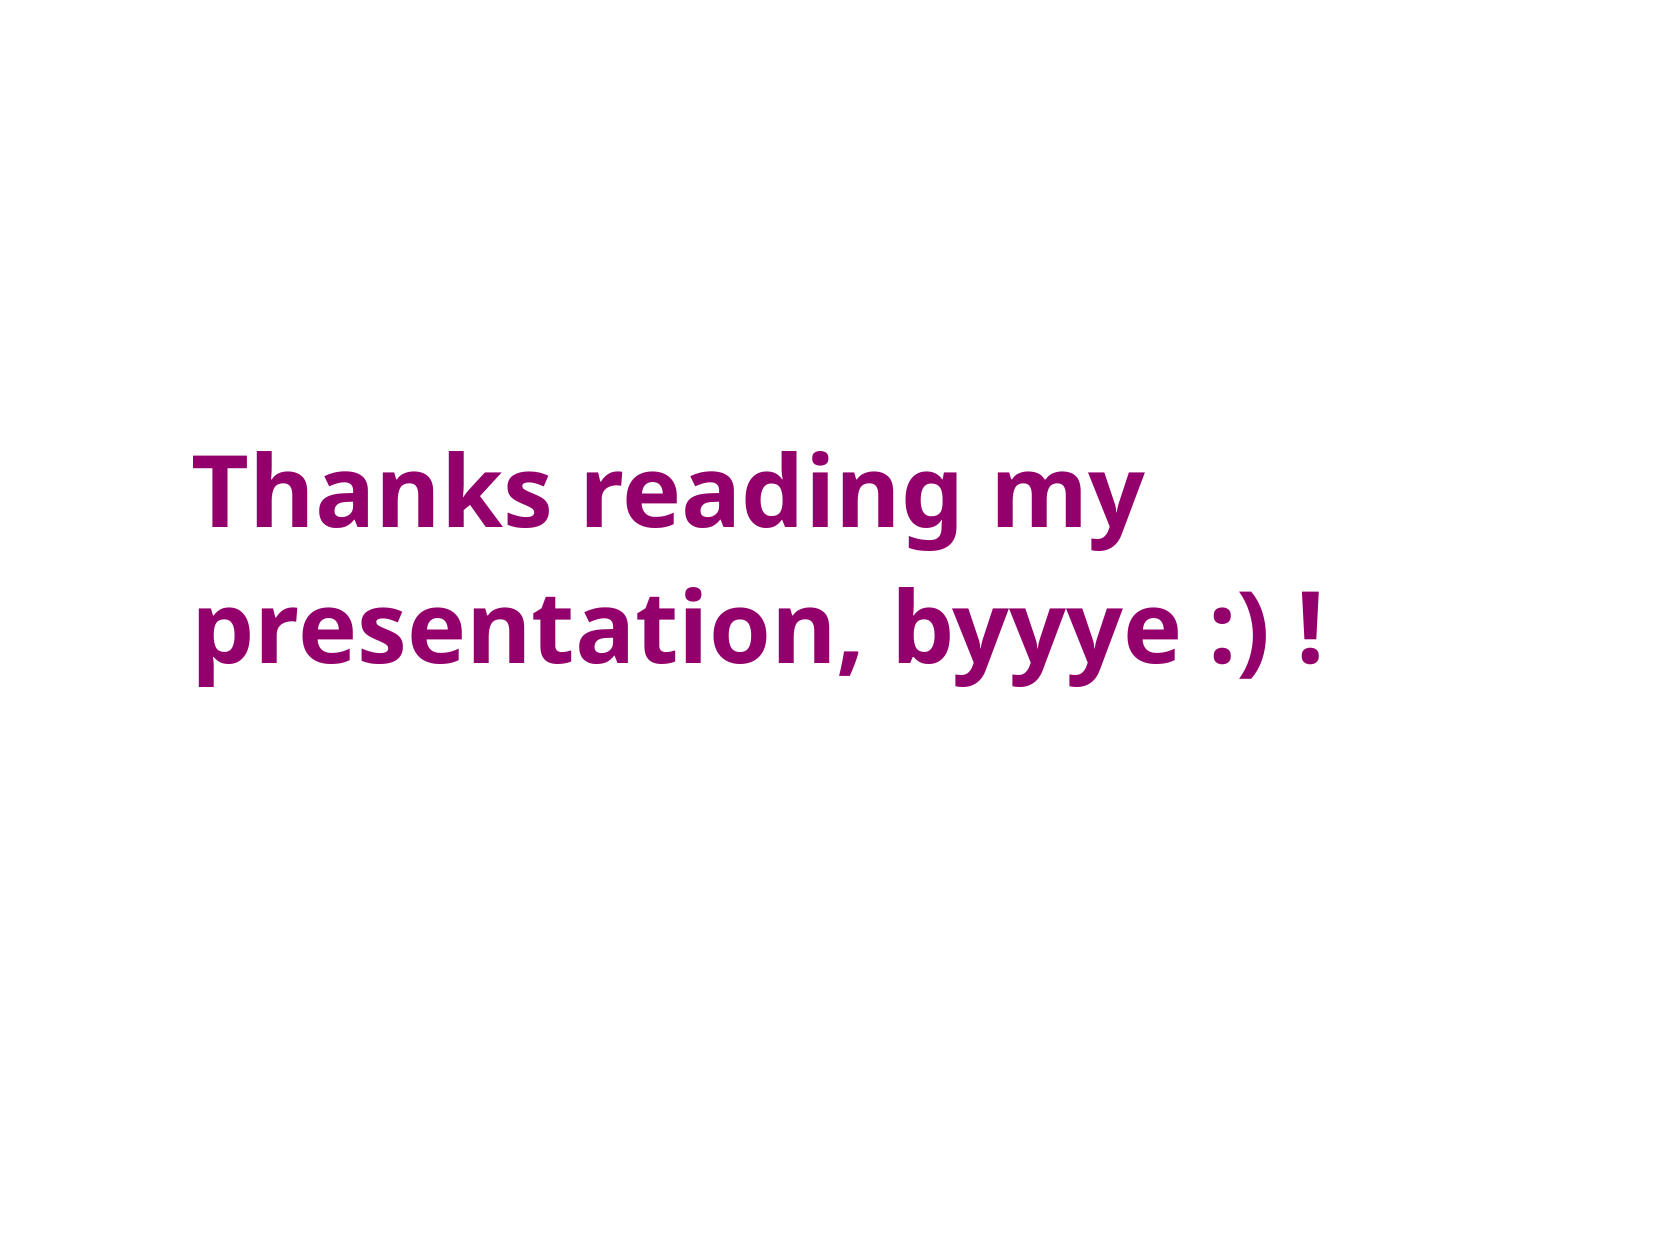

Thanks reading my presentation, byyye :) !